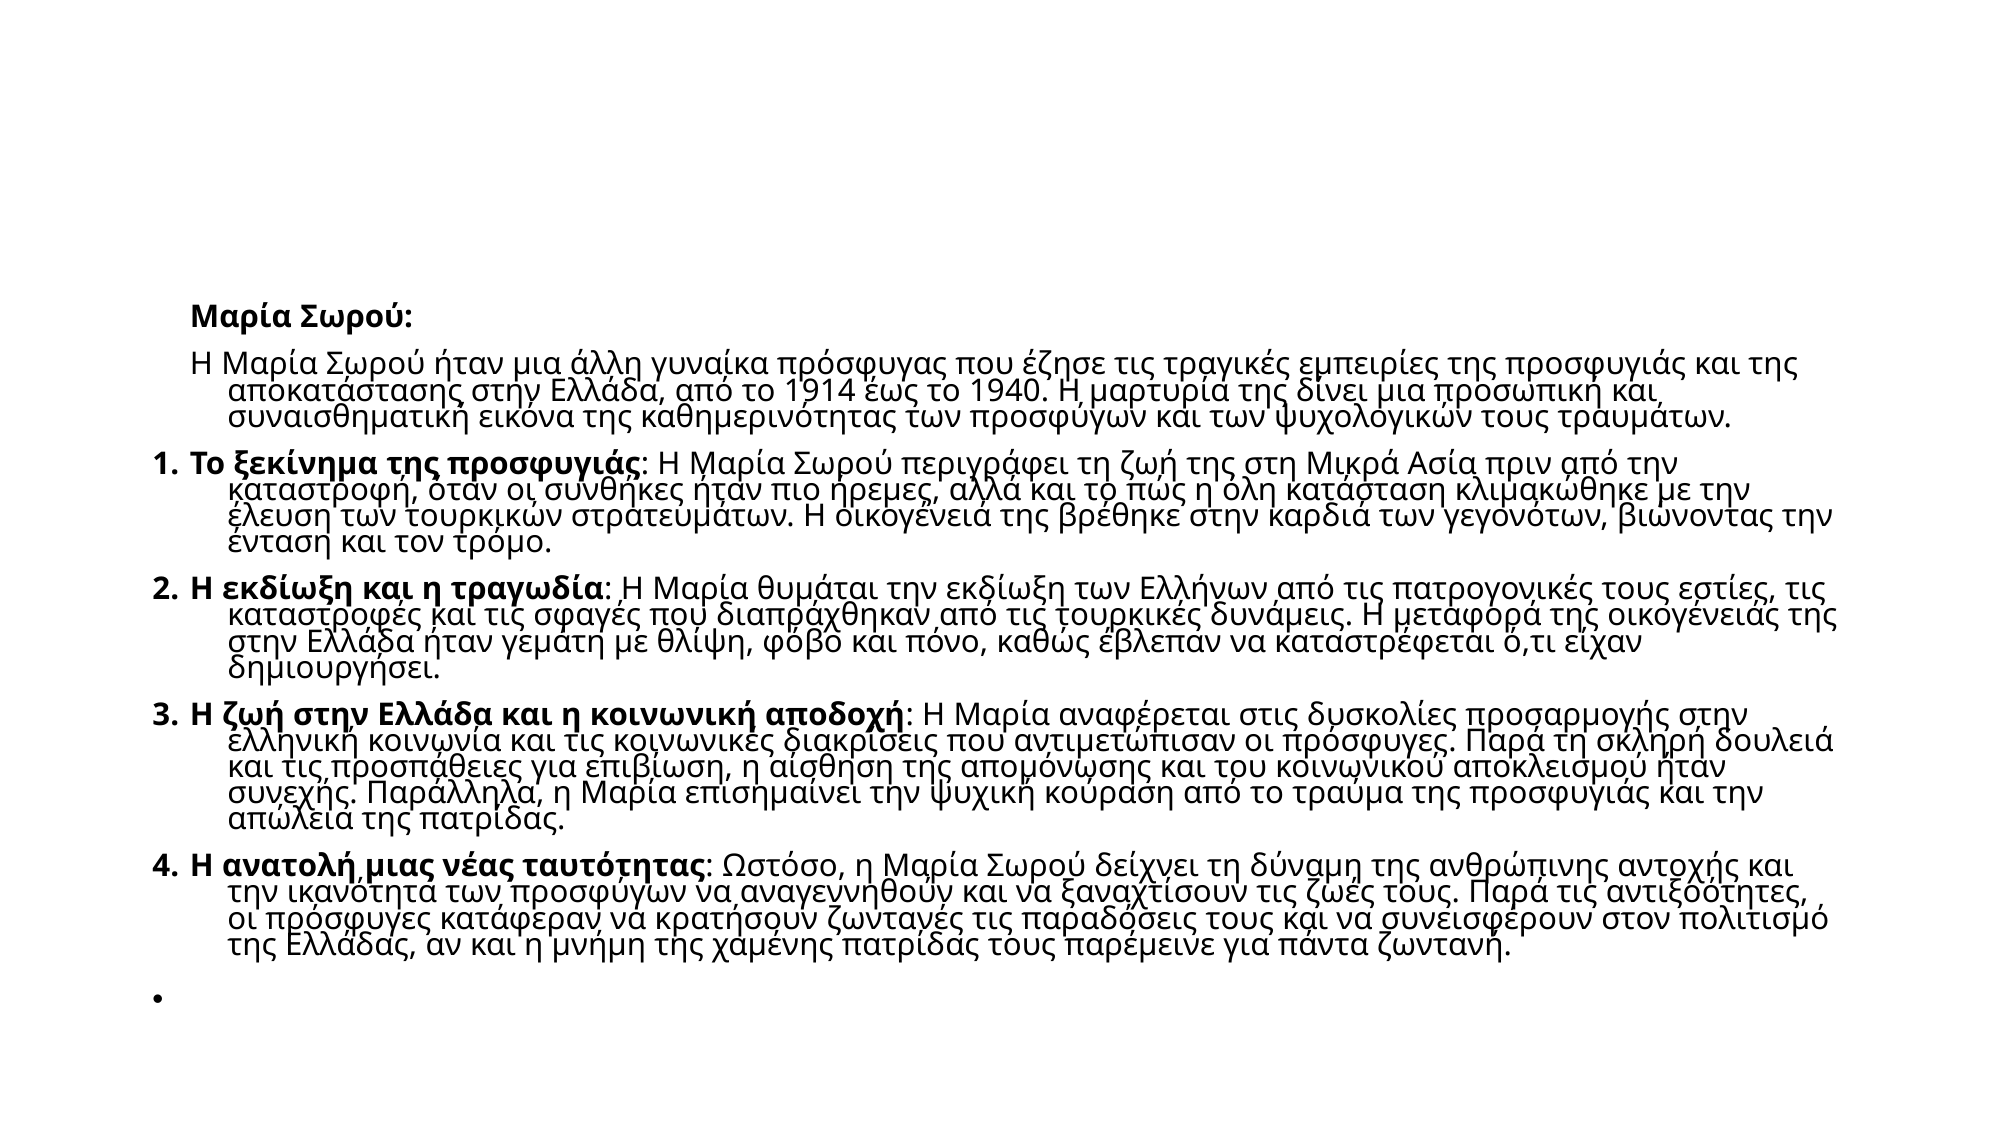

#
Μαρία Σωρού:
Η Μαρία Σωρού ήταν μια άλλη γυναίκα πρόσφυγας που έζησε τις τραγικές εμπειρίες της προσφυγιάς και της αποκατάστασης στην Ελλάδα, από το 1914 έως το 1940. Η μαρτυρία της δίνει μια προσωπική και συναισθηματική εικόνα της καθημερινότητας των προσφύγων και των ψυχολογικών τους τραυμάτων.
Το ξεκίνημα της προσφυγιάς: Η Μαρία Σωρού περιγράφει τη ζωή της στη Μικρά Ασία πριν από την καταστροφή, όταν οι συνθήκες ήταν πιο ήρεμες, αλλά και το πώς η όλη κατάσταση κλιμακώθηκε με την έλευση των τουρκικών στρατευμάτων. Η οικογένειά της βρέθηκε στην καρδιά των γεγονότων, βιώνοντας την ένταση και τον τρόμο.
Η εκδίωξη και η τραγωδία: Η Μαρία θυμάται την εκδίωξη των Ελλήνων από τις πατρογονικές τους εστίες, τις καταστροφές και τις σφαγές που διαπράχθηκαν από τις τουρκικές δυνάμεις. Η μεταφορά της οικογένειάς της στην Ελλάδα ήταν γεμάτη με θλίψη, φόβο και πόνο, καθώς έβλεπαν να καταστρέφεται ό,τι είχαν δημιουργήσει.
Η ζωή στην Ελλάδα και η κοινωνική αποδοχή: Η Μαρία αναφέρεται στις δυσκολίες προσαρμογής στην ελληνική κοινωνία και τις κοινωνικές διακρίσεις που αντιμετώπισαν οι πρόσφυγες. Παρά τη σκληρή δουλειά και τις προσπάθειες για επιβίωση, η αίσθηση της απομόνωσης και του κοινωνικού αποκλεισμού ήταν συνεχής. Παράλληλα, η Μαρία επισημαίνει την ψυχική κούραση από το τραύμα της προσφυγιάς και την απώλεια της πατρίδας.
Η ανατολή μιας νέας ταυτότητας: Ωστόσο, η Μαρία Σωρού δείχνει τη δύναμη της ανθρώπινης αντοχής και την ικανότητα των προσφύγων να αναγεννηθούν και να ξαναχτίσουν τις ζωές τους. Παρά τις αντιξοότητες, οι πρόσφυγες κατάφεραν να κρατήσουν ζωντανές τις παραδόσεις τους και να συνεισφέρουν στον πολιτισμό της Ελλάδας, αν και η μνήμη της χαμένης πατρίδας τους παρέμεινε για πάντα ζωντανή.